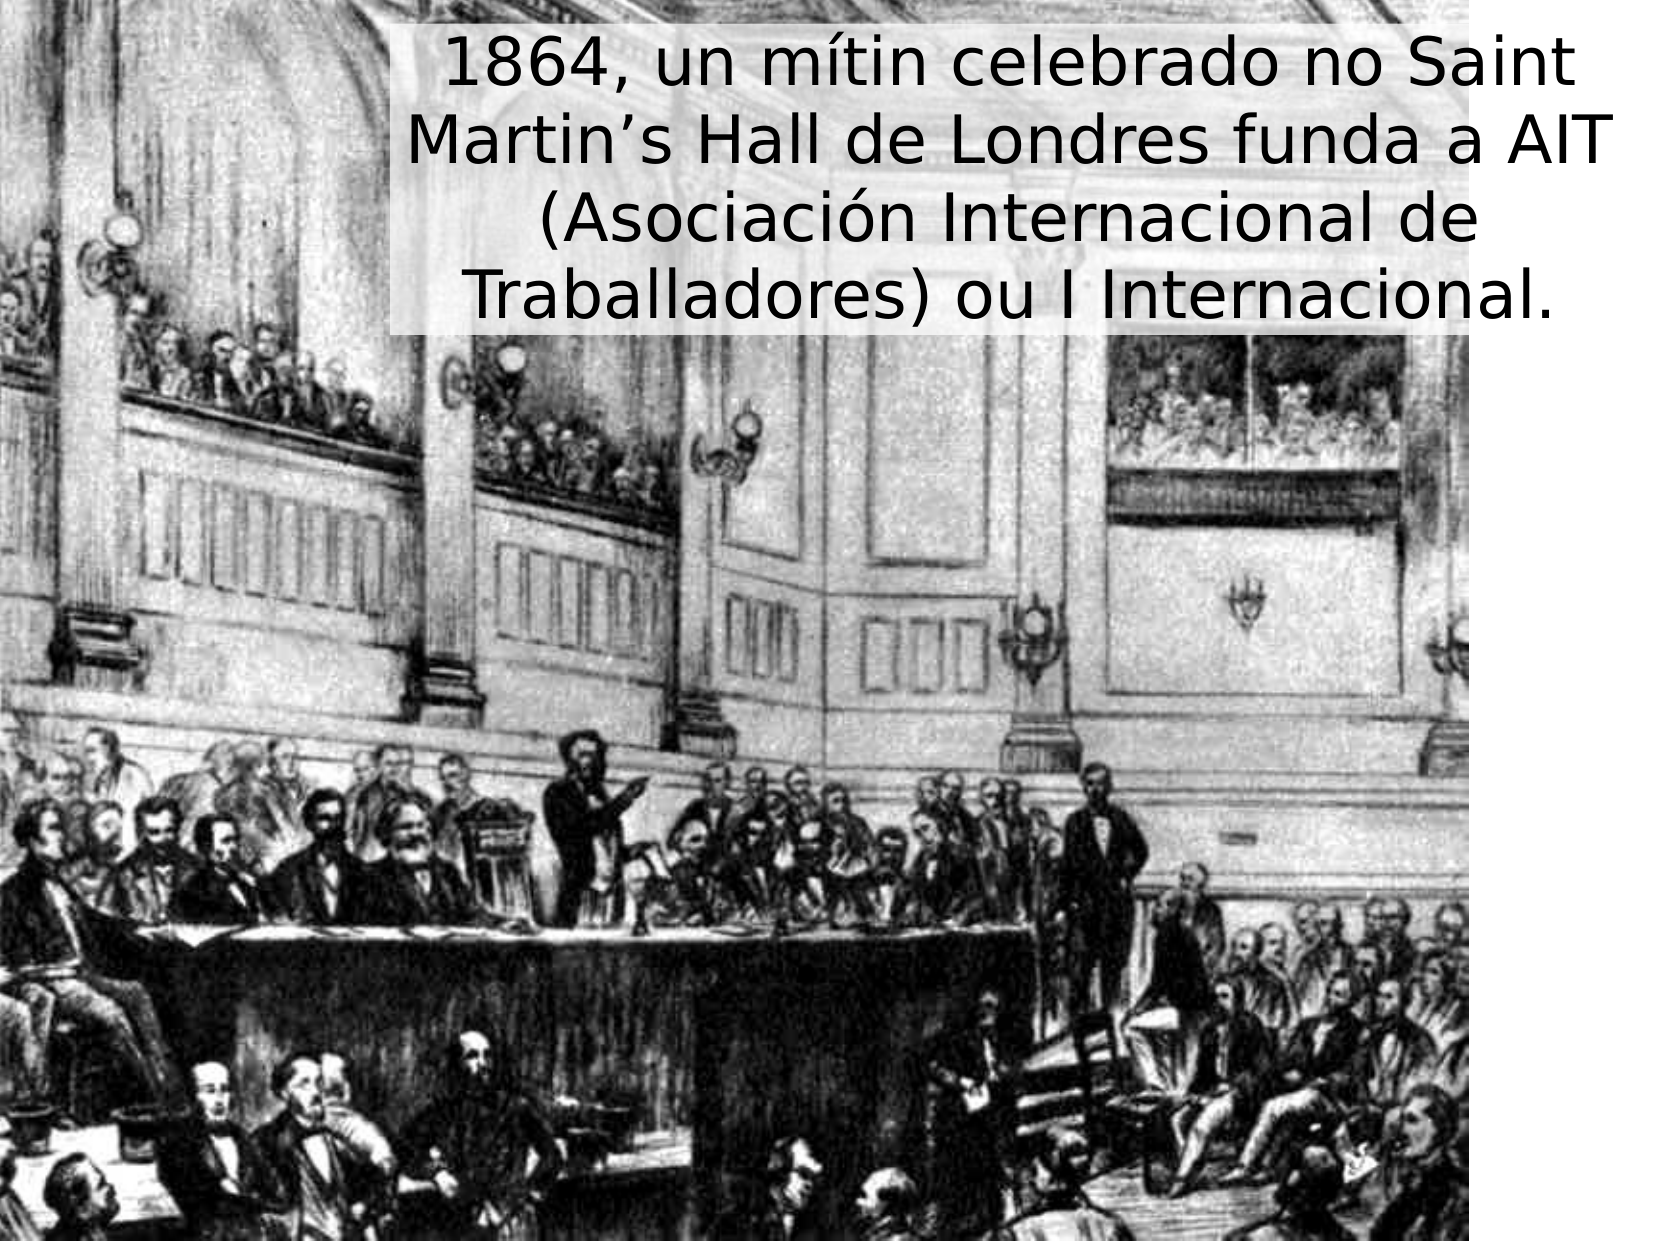

1864, un mítin celebrado no Saint Martin’s Hall de Londres funda a AIT (Asociación Internacional de Traballadores) ou I Internacional.